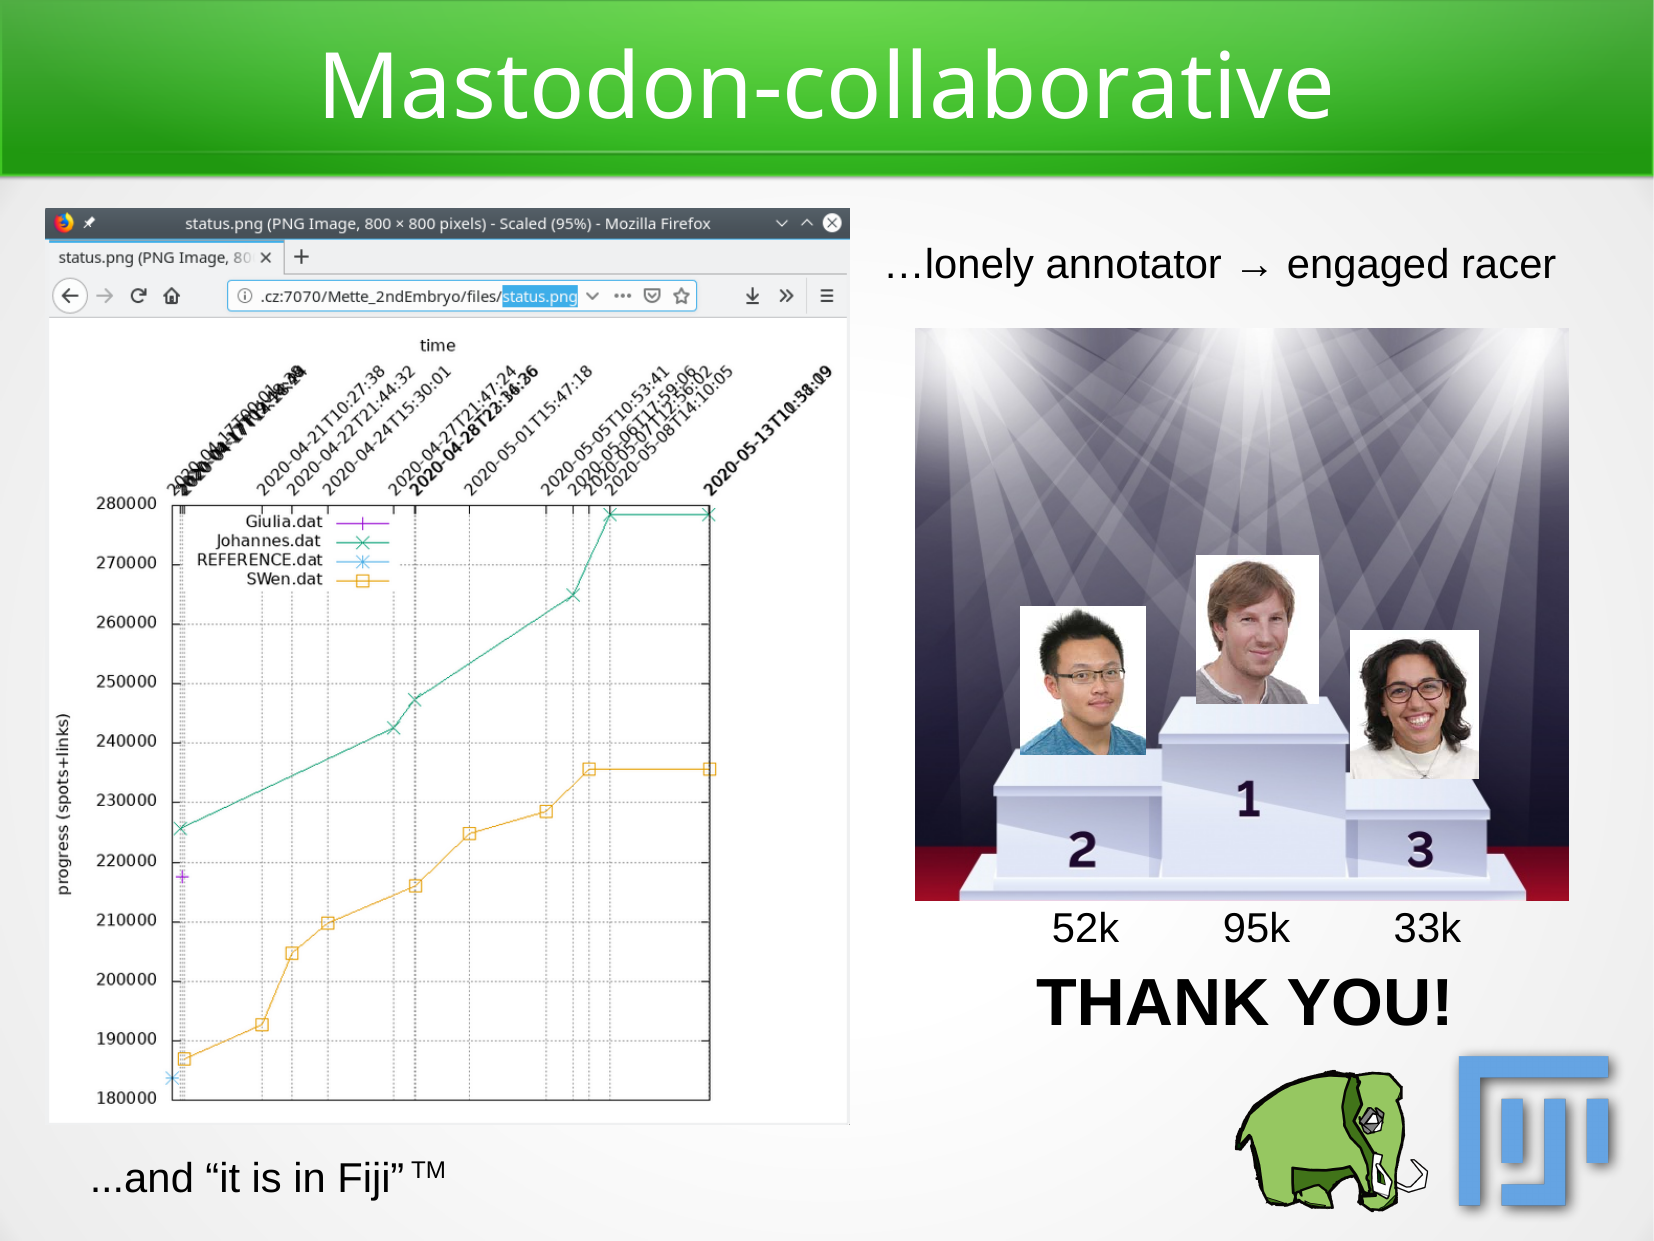

# Mastodon-collaborative
 …lonely annotator → engaged racer
 52k 95k 33k
THANK YOU!
...and “it is in Fiji” TM